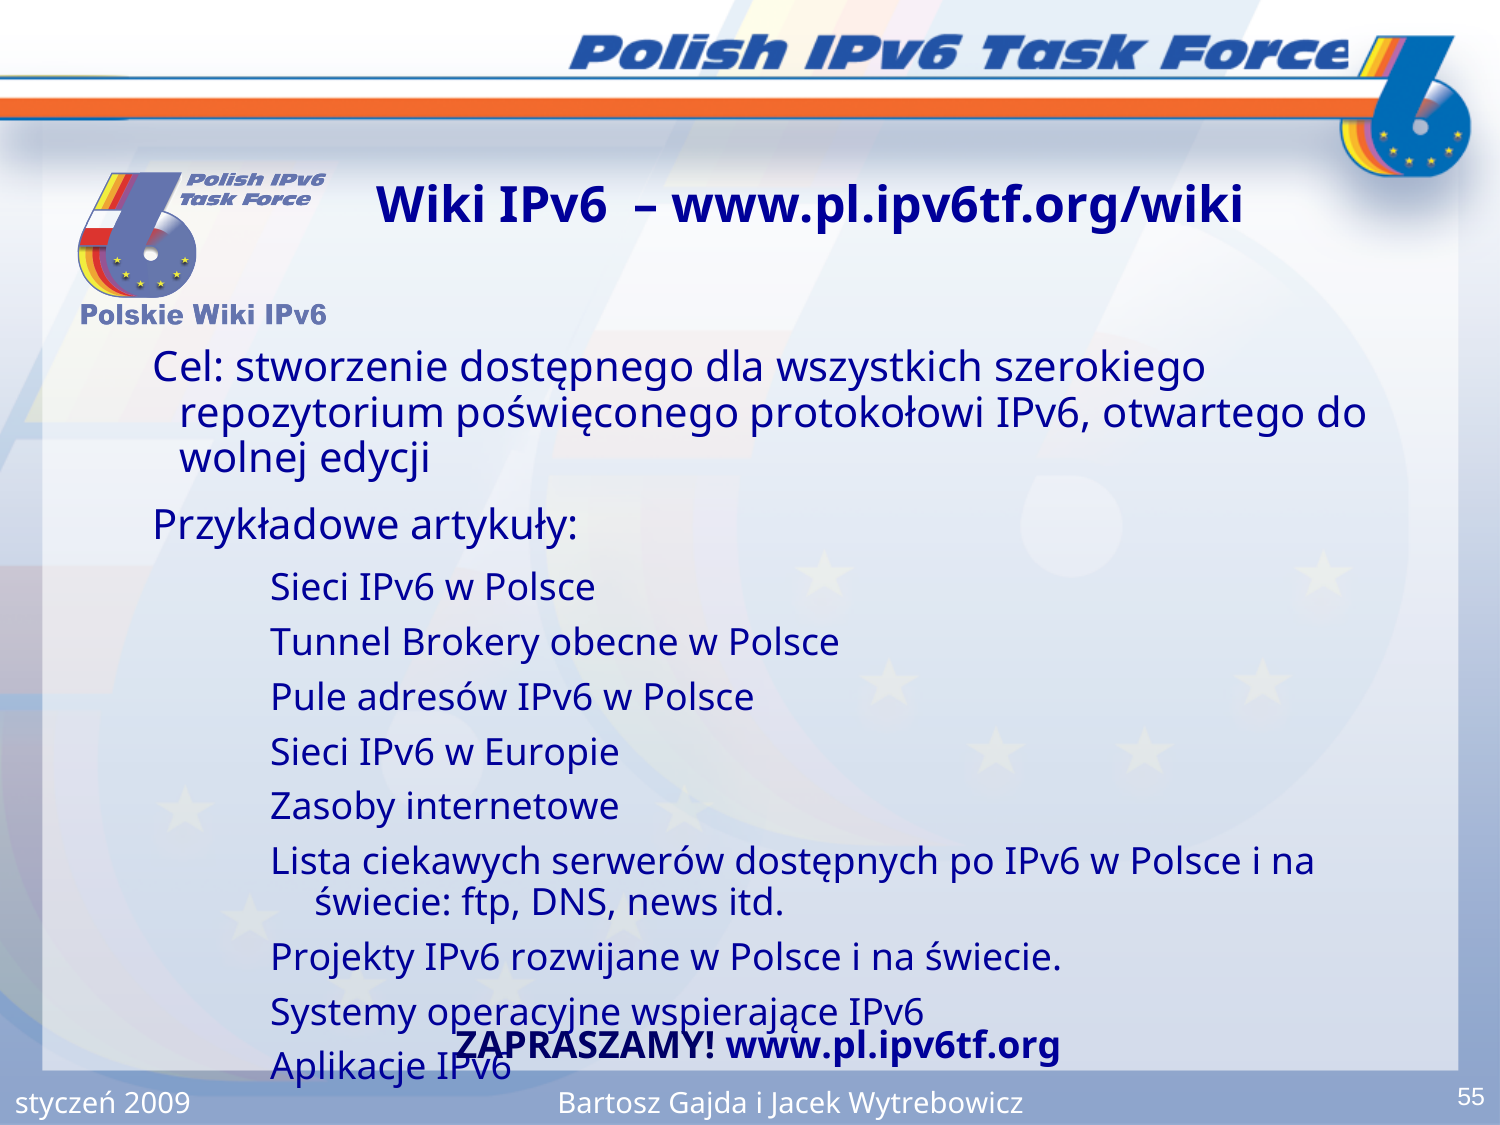

Wiki IPv6 – www.pl.ipv6tf.org/wiki
# Cel: stworzenie dostępnego dla wszystkich szerokiego repozytorium poświęconego protokołowi IPv6, otwartego do wolnej edycji
Przykładowe artykuły:
Sieci IPv6 w Polsce
Tunnel Brokery obecne w Polsce
Pule adresów IPv6 w Polsce
Sieci IPv6 w Europie
Zasoby internetowe
Lista ciekawych serwerów dostępnych po IPv6 w Polsce i na świecie: ftp, DNS, news itd.
Projekty IPv6 rozwijane w Polsce i na świecie.
Systemy operacyjne wspierające IPv6
Aplikacje IPv6
....
ZAPRASZAMY! www.pl.ipv6tf.org
styczeń 2009
Bartosz Gajda i Jacek Wytrebowicz
55